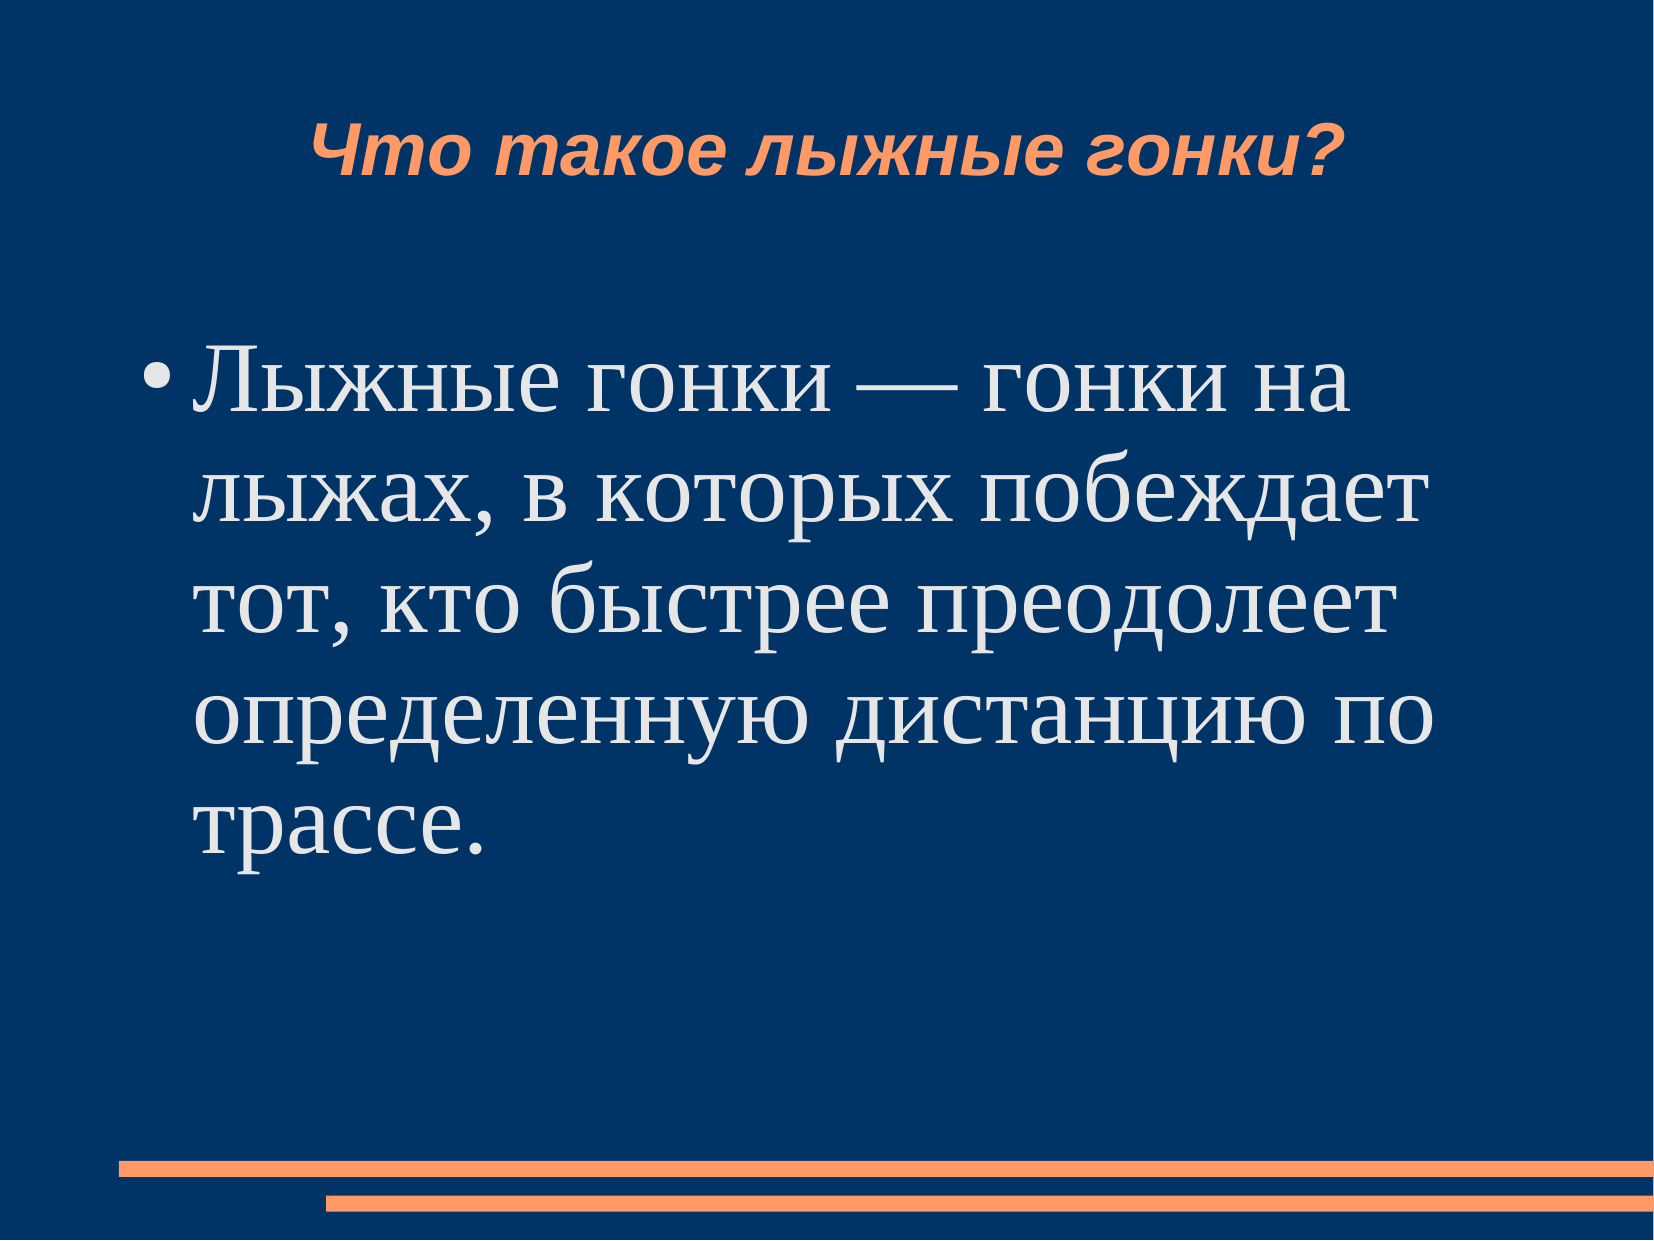

# Что такое лыжные гонки?
Лыжные гонки — гонки на лыжах, в которых побеждает тот, кто быстрее преодолеет определенную дистанцию по трассе.